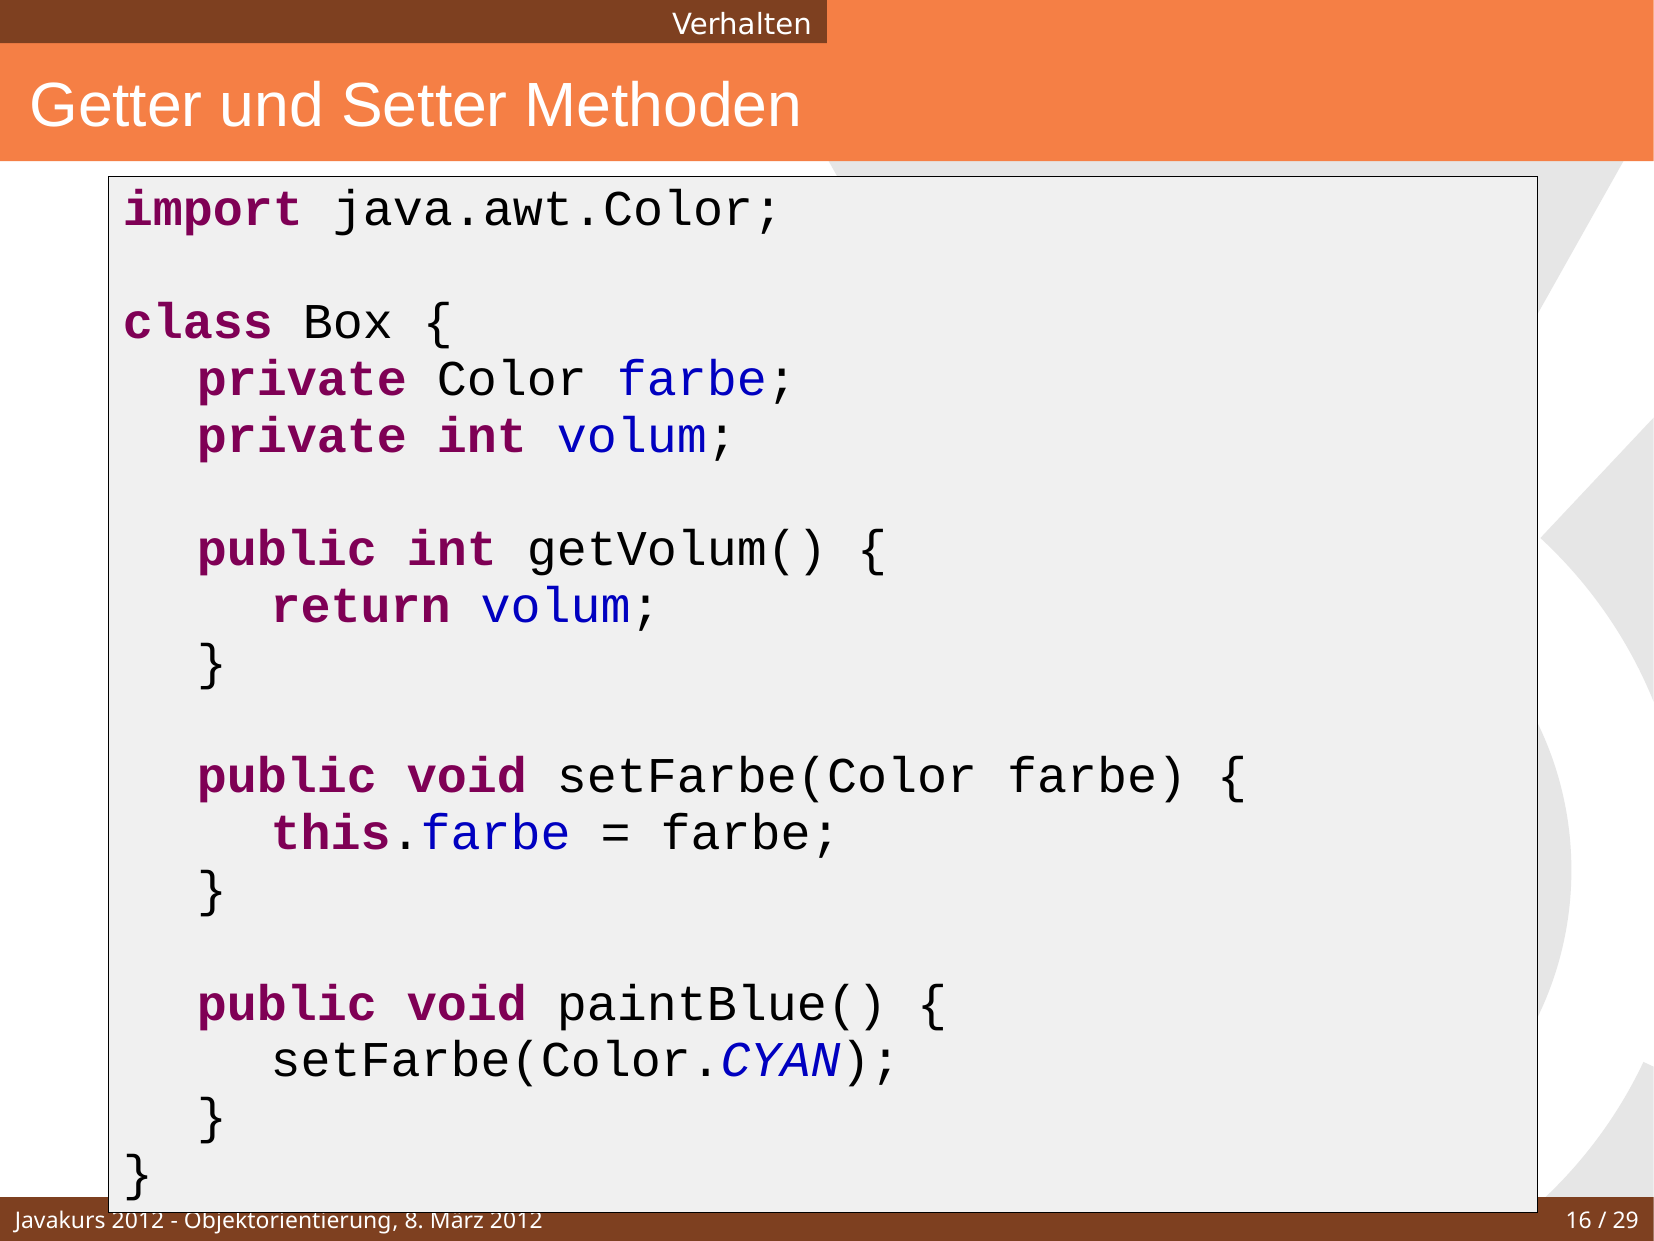

Verhalten
# Getter und Setter Methoden
import java.awt.Color;
class Box {
	private Color farbe;
	private int volum;
	public int getVolum() {
		return volum;
	}
	public void setFarbe(Color farbe) {
		this.farbe = farbe;
	}
	public void paintBlue() {
		setFarbe(Color.CYAN);
	}
}